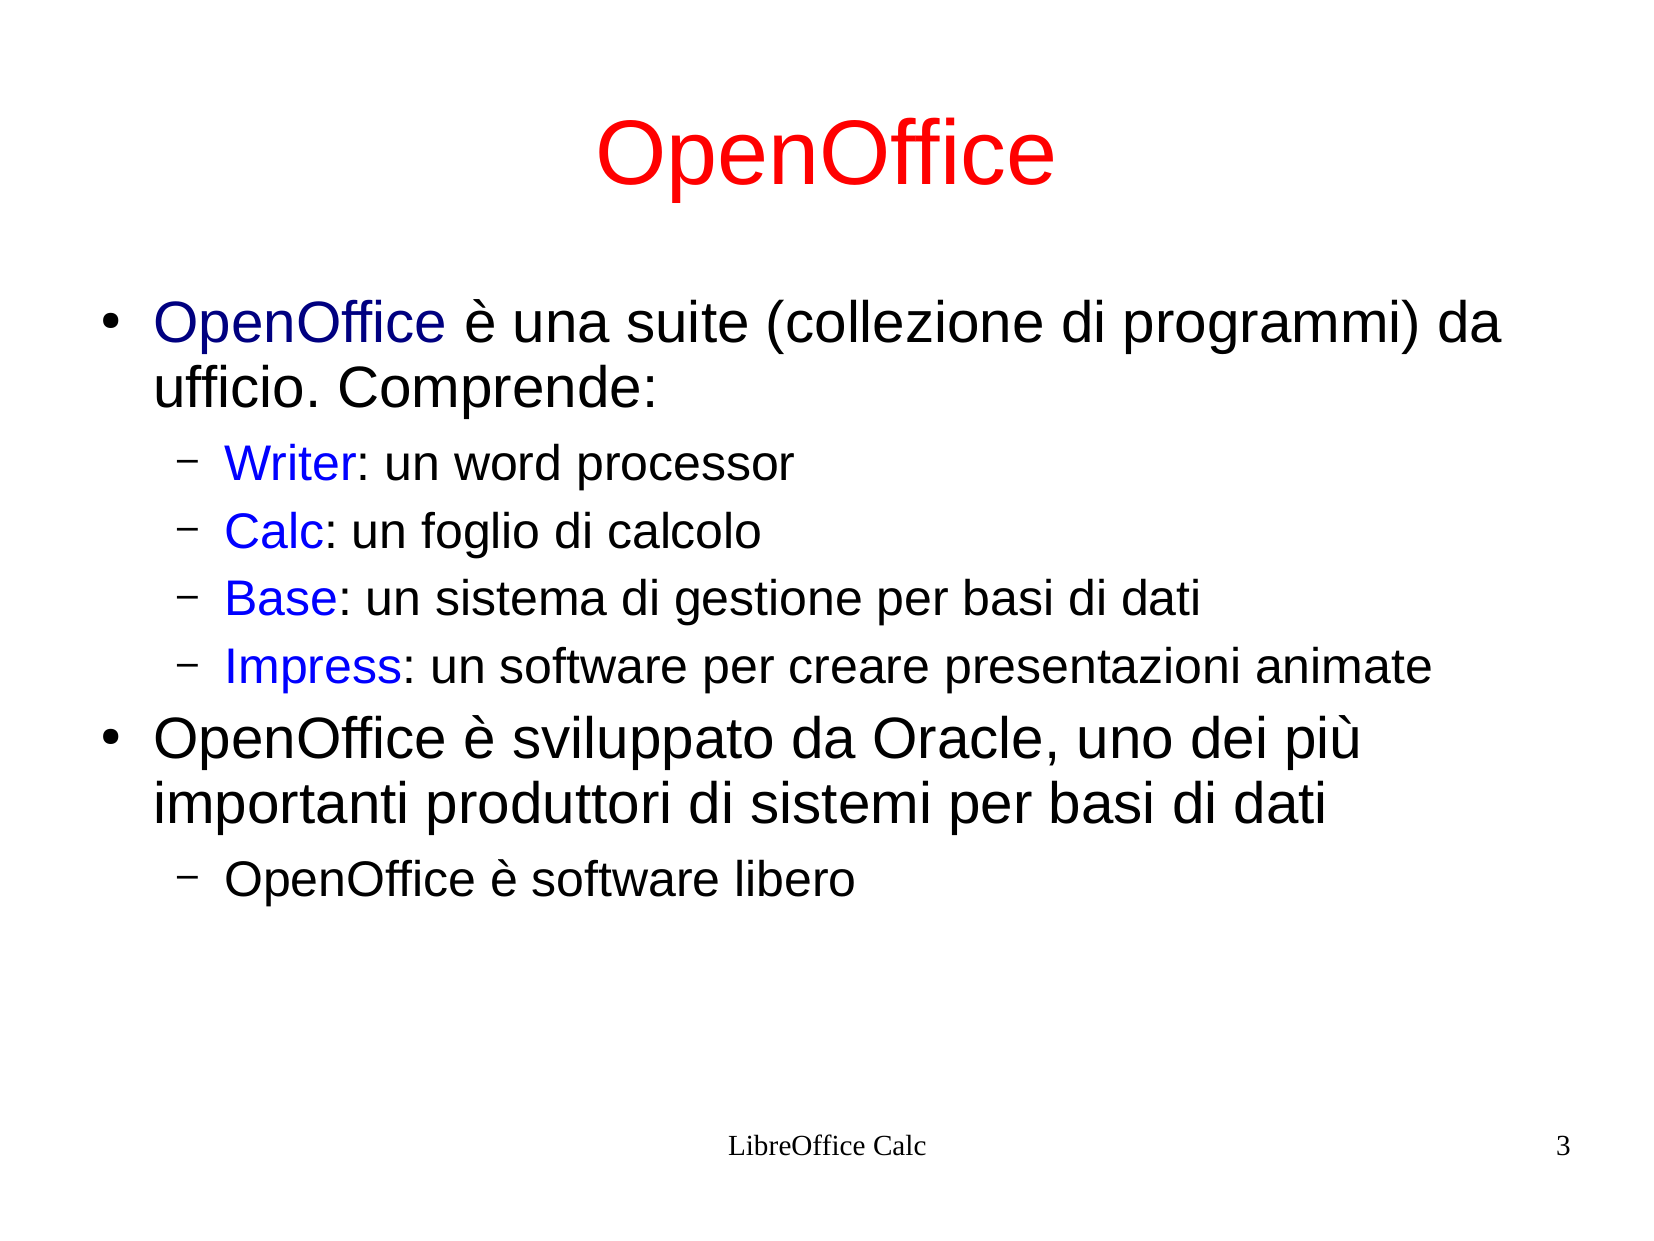

# OpenOffice
OpenOffice è una suite (collezione di programmi) da ufficio. Comprende:
Writer: un word processor
Calc: un foglio di calcolo
Base: un sistema di gestione per basi di dati
Impress: un software per creare presentazioni animate
OpenOffice è sviluppato da Oracle, uno dei più importanti produttori di sistemi per basi di dati
OpenOffice è software libero
LibreOffice Calc
3